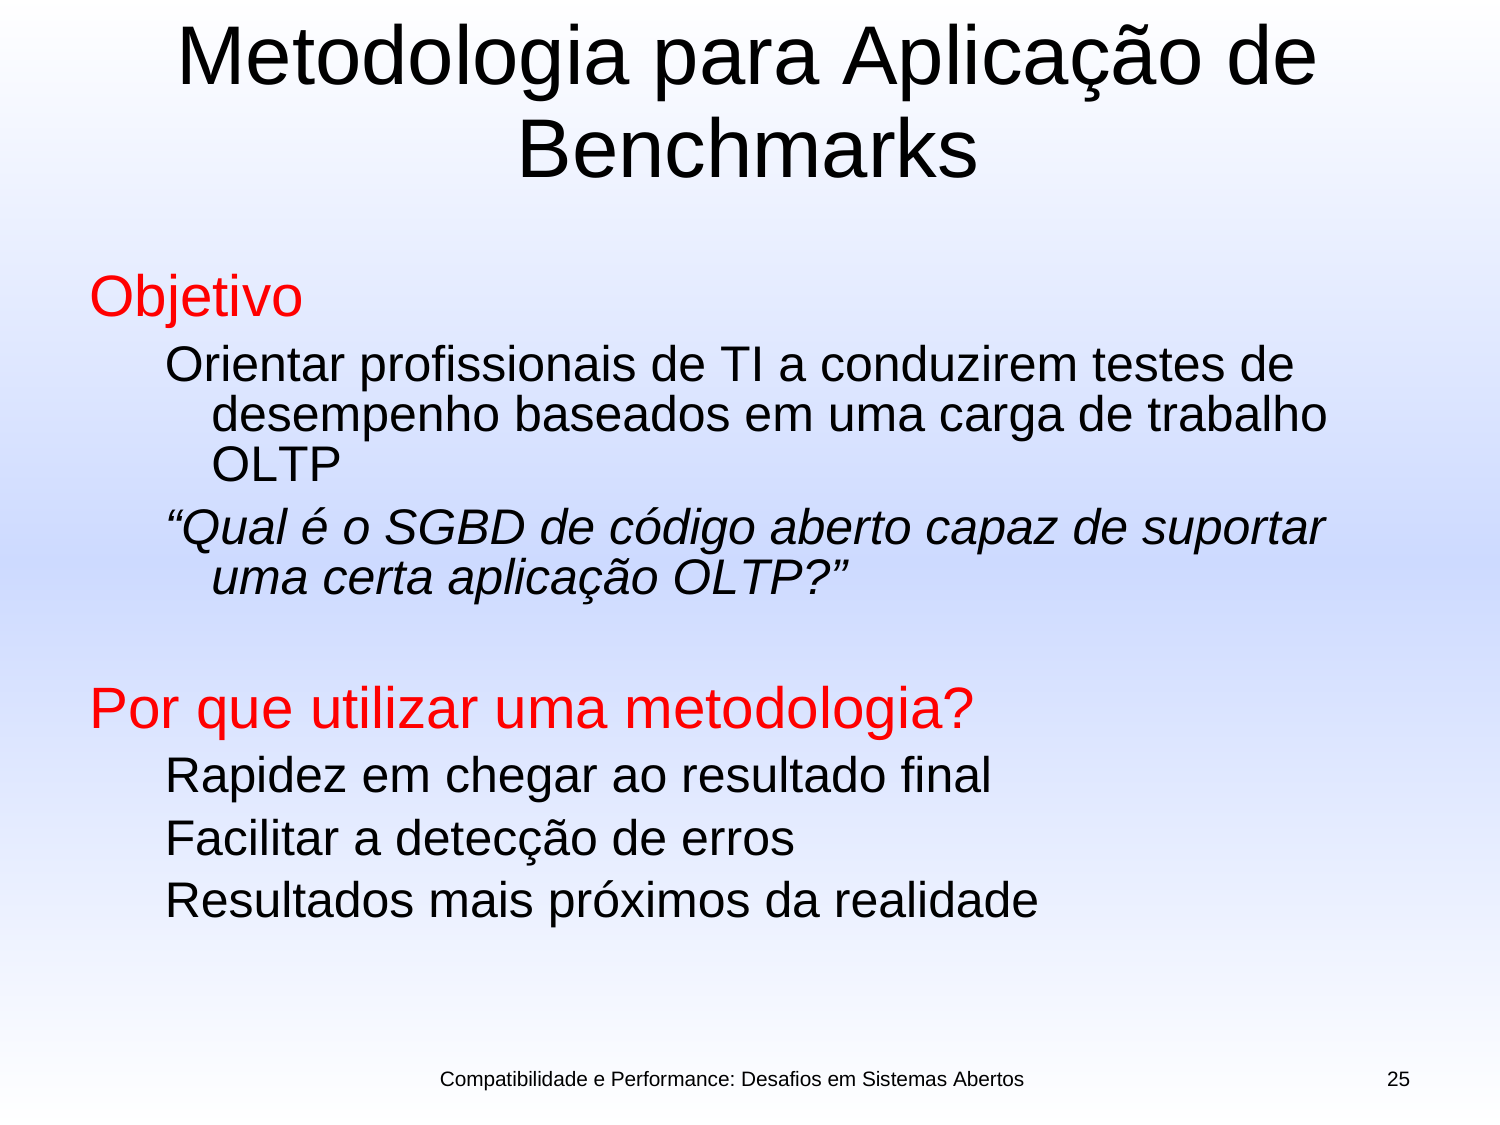

# Metodologia para Aplicação de Benchmarks
Objetivo
Orientar profissionais de TI a conduzirem testes de desempenho baseados em uma carga de trabalho OLTP
“Qual é o SGBD de código aberto capaz de suportar uma certa aplicação OLTP?”
Por que utilizar uma metodologia?
Rapidez em chegar ao resultado final
Facilitar a detecção de erros
Resultados mais próximos da realidade
Compatibilidade e Performance: Desafios em Sistemas Abertos
25